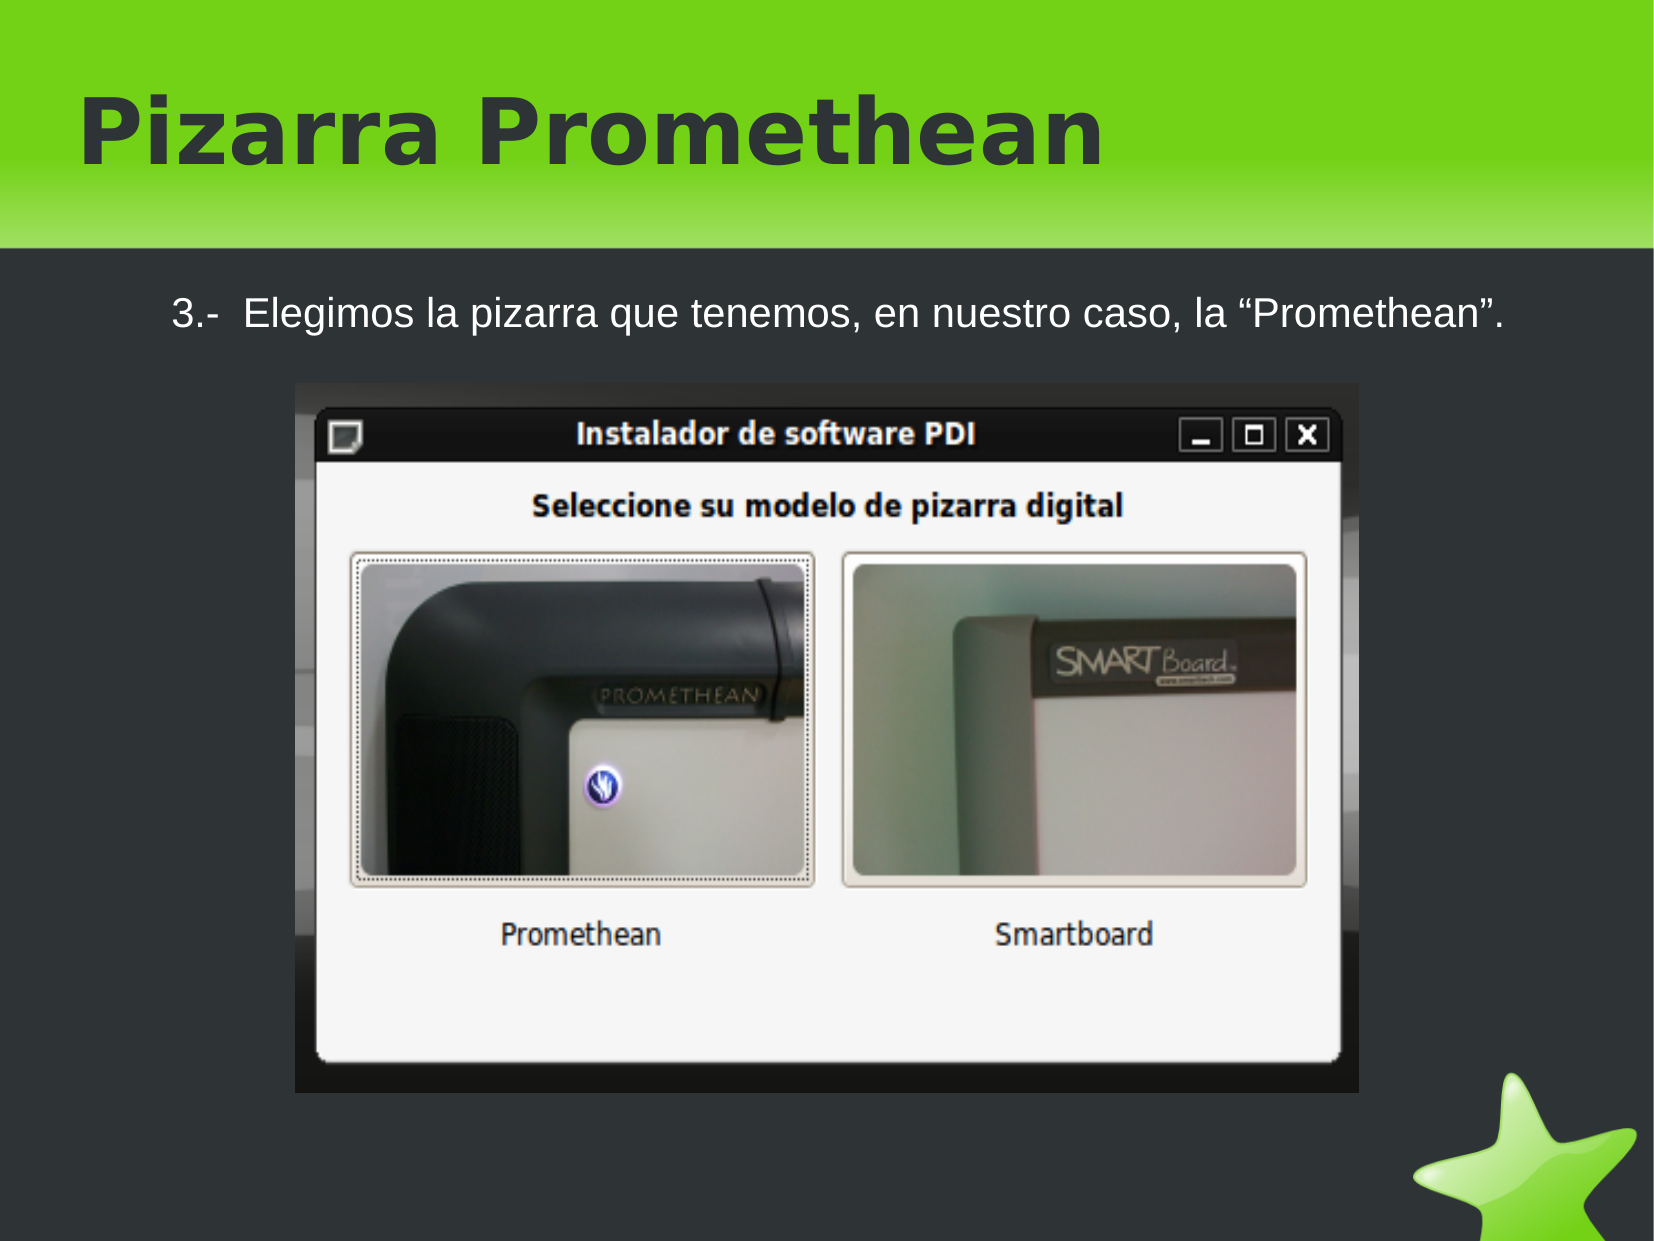

# Pizarra Promethean
3.- Elegimos la pizarra que tenemos, en nuestro caso, la “Promethean”.